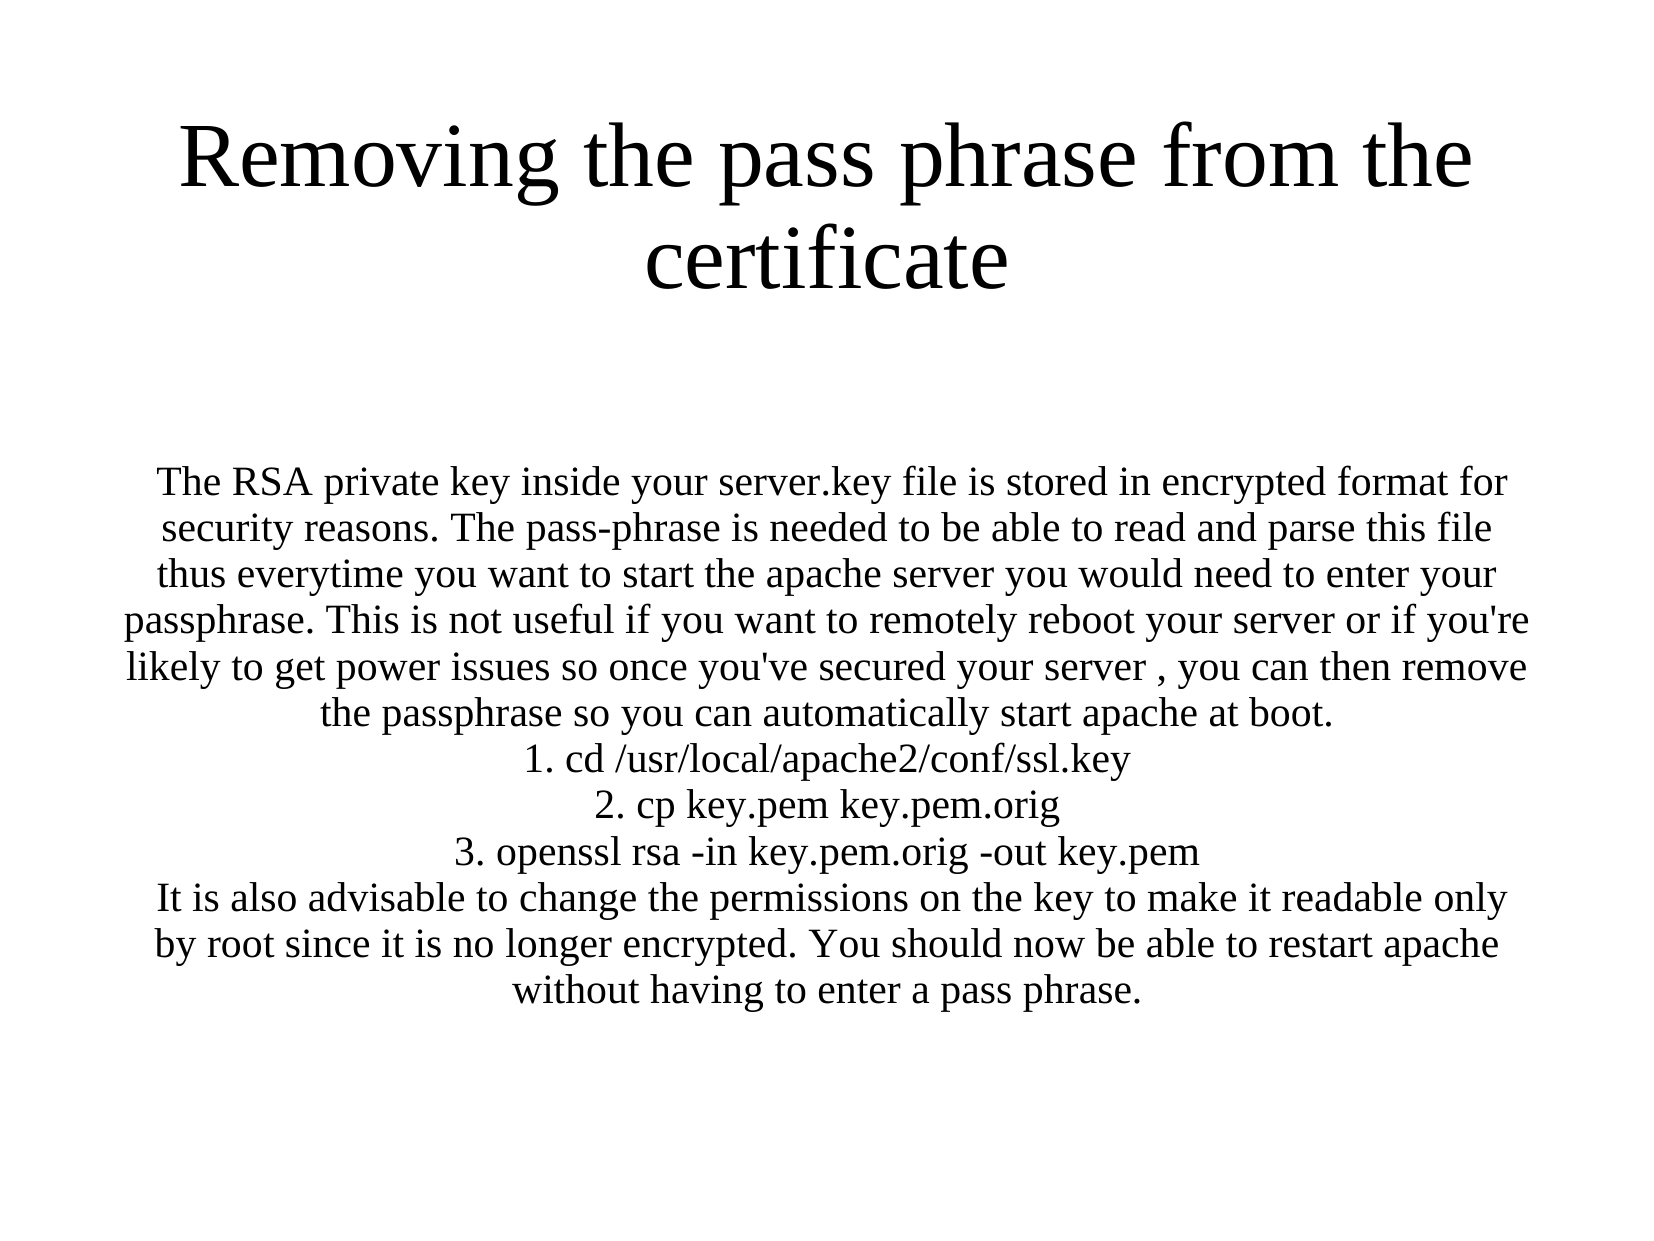

# Removing the pass phrase from the certificate
 The RSA private key inside your server.key file is stored in encrypted format for security reasons. The pass-phrase is needed to be able to read and parse this file thus everytime you want to start the apache server you would need to enter your passphrase. This is not useful if you want to remotely reboot your server or if you're likely to get power issues so once you've secured your server , you can then remove the passphrase so you can automatically start apache at boot.
1. cd /usr/local/apache2/conf/ssl.key
2. cp key.pem key.pem.orig
3. openssl rsa -in key.pem.orig -out key.pem
 It is also advisable to change the permissions on the key to make it readable only by root since it is no longer encrypted. You should now be able to restart apache without having to enter a pass phrase.